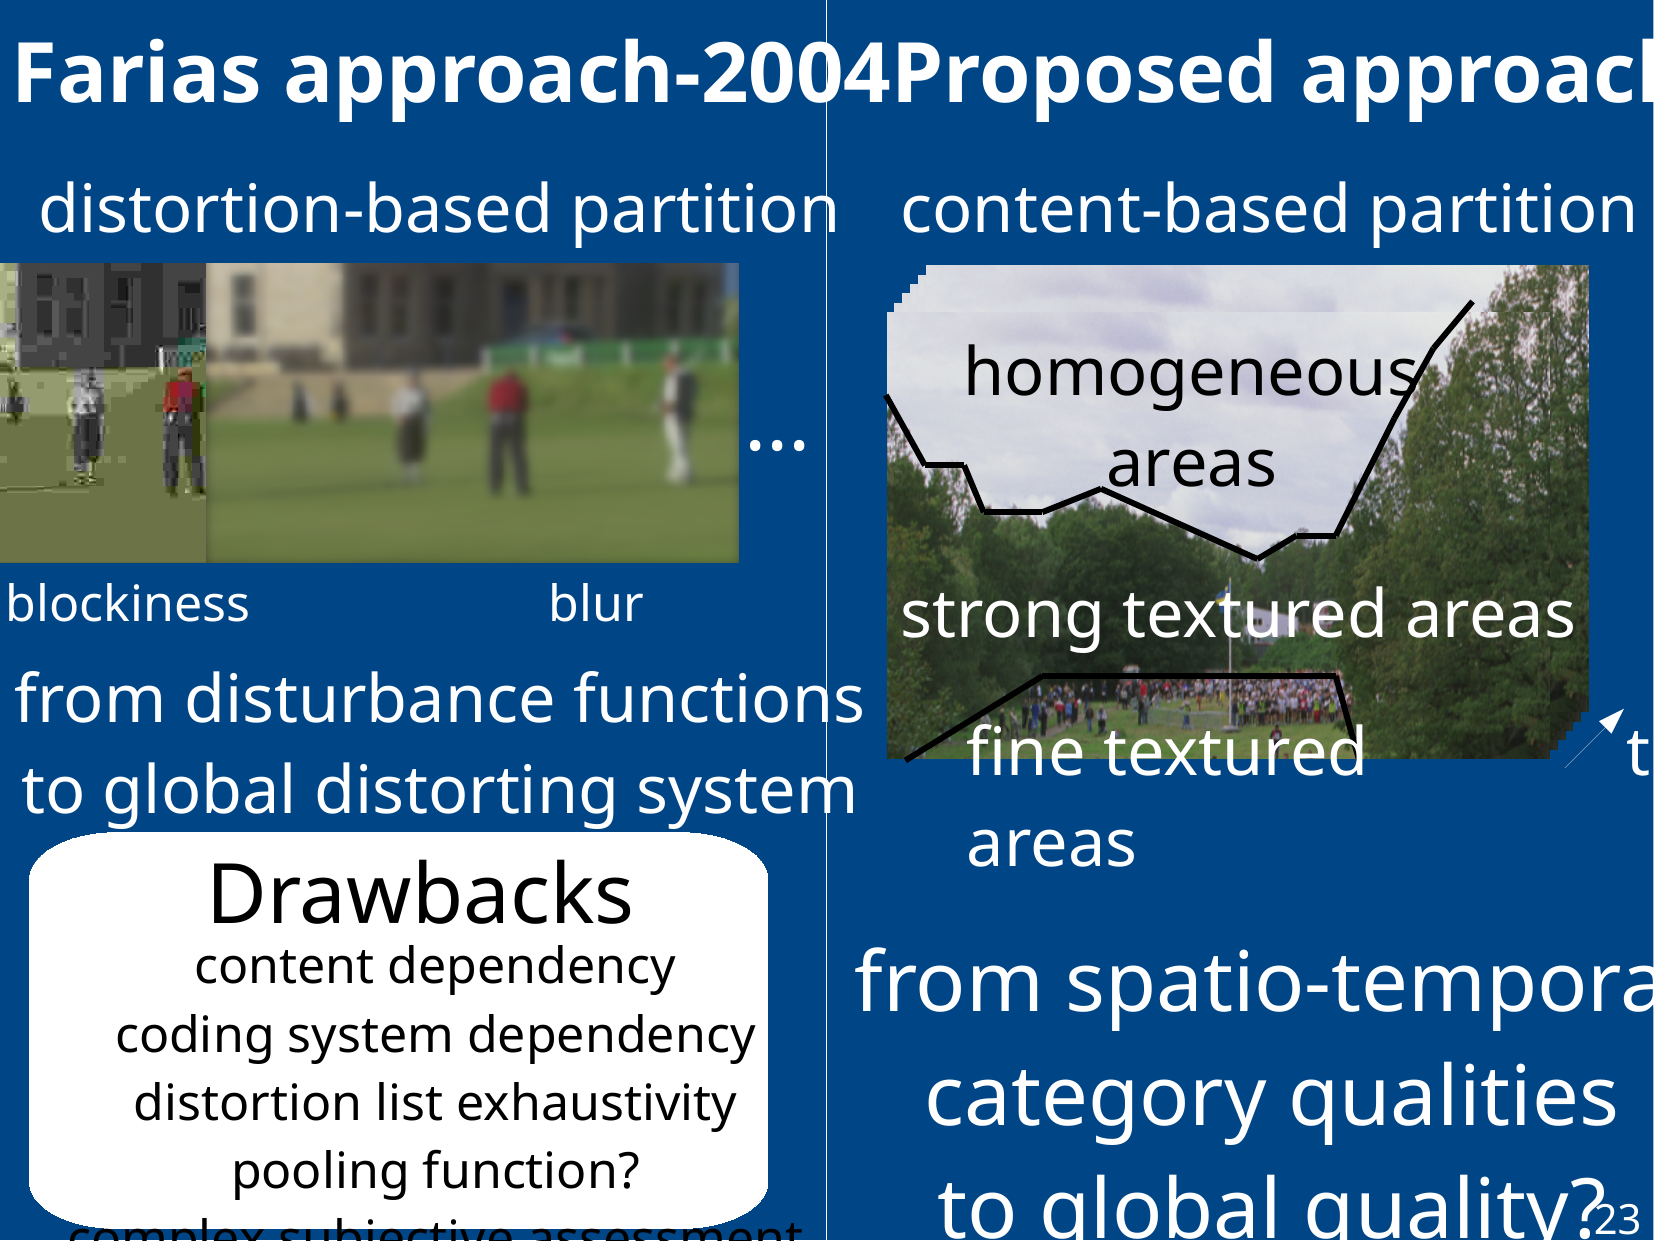

Farias approach-2004
Proposed approach
distortion-based partition
content-based partition
blur
homogeneous
areas
...
strong textured areas
blockiness
blur
from disturbance functions
to global distorting system
fine textured
areas
t
Drawbacks
from spatio-temporal
category qualities
to global quality?
content dependency
coding system dependency
distortion list exhaustivity
pooling function?
complex subjective assessment
23